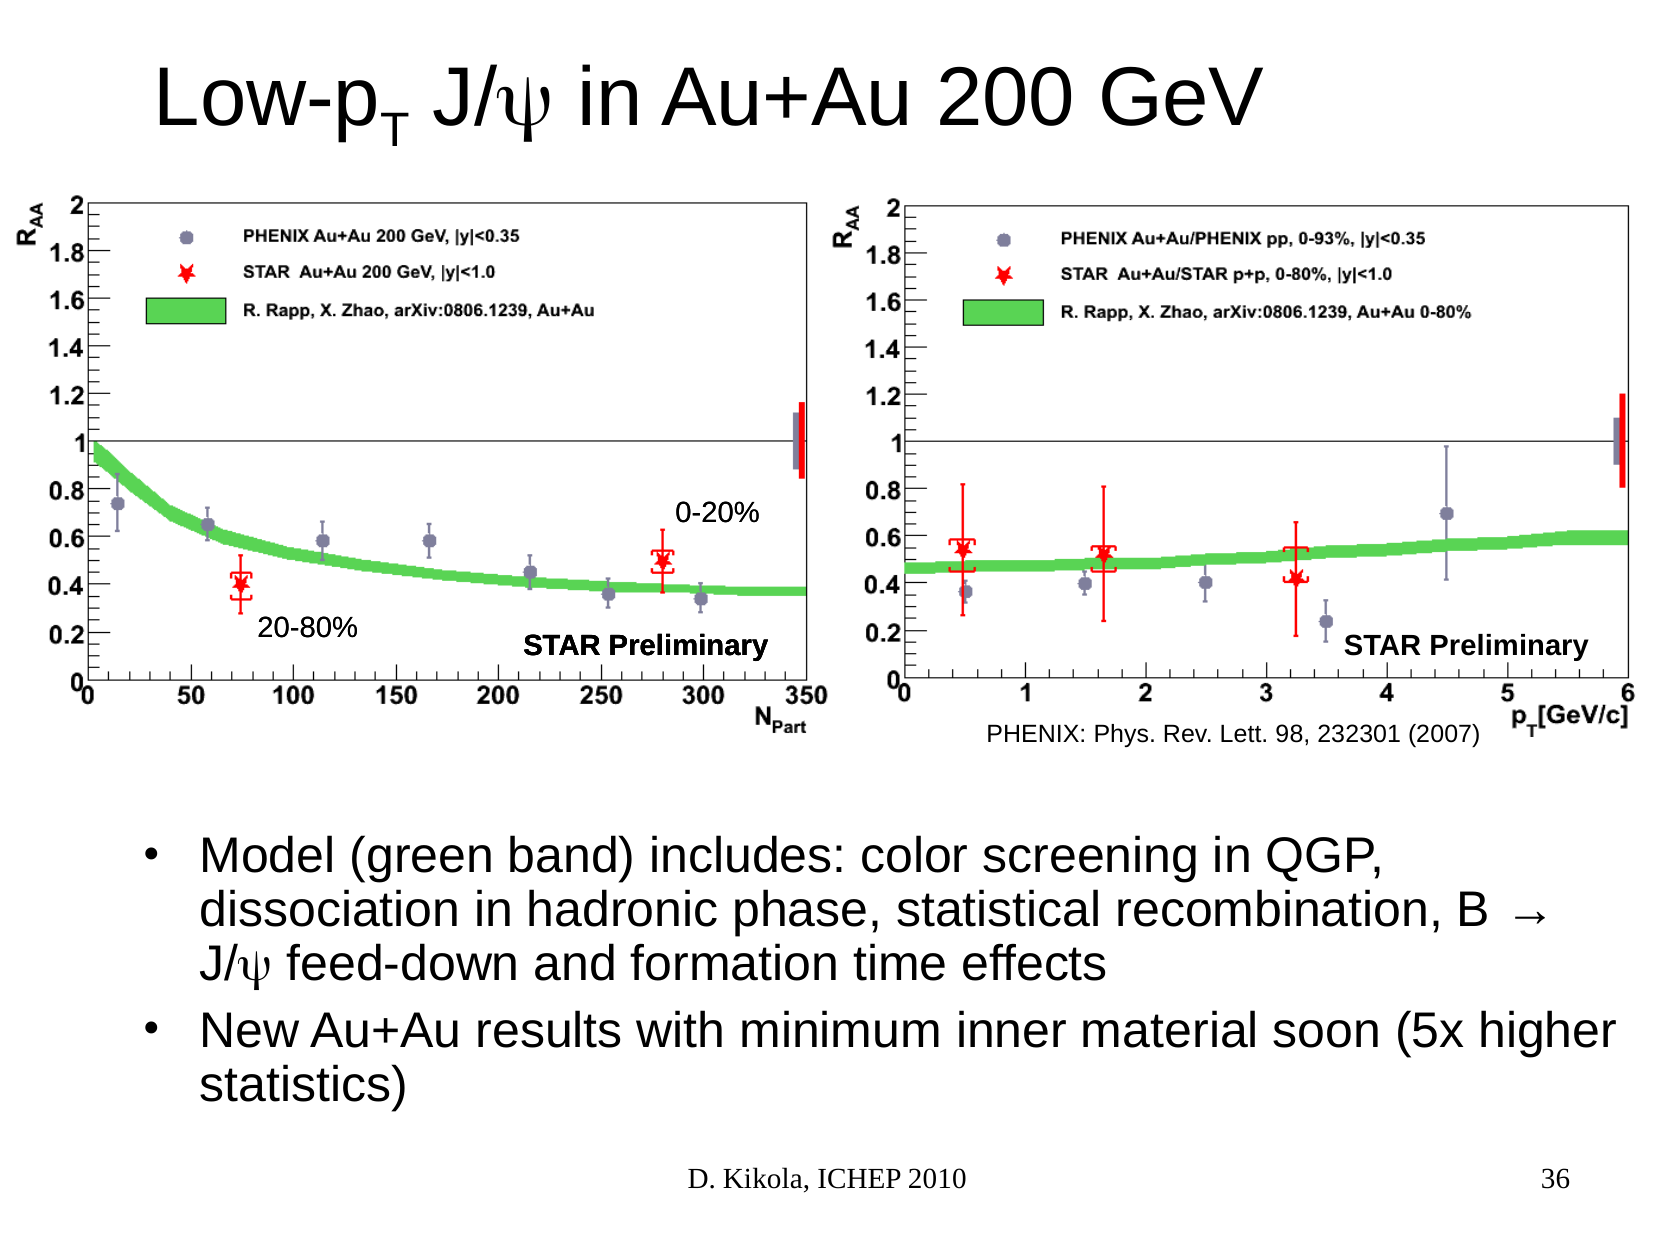

# Low-pT J/ψ in Au+Au 200 GeV
Model (green band) includes: color screening in QGP, dissociation in hadronic phase, statistical recombination, B → J/ψ feed-down and formation time effects
New Au+Au results with minimum inner material soon (5x higher statistics)
0-20%
0-20%
20-80%
20-80%
STAR Preliminary
STAR Preliminary
STAR Preliminary
STAR Preliminary
PHENIX: Phys. Rev. Lett. 98, 232301 (2007)
D. Kikola, ICHEP 2010
36